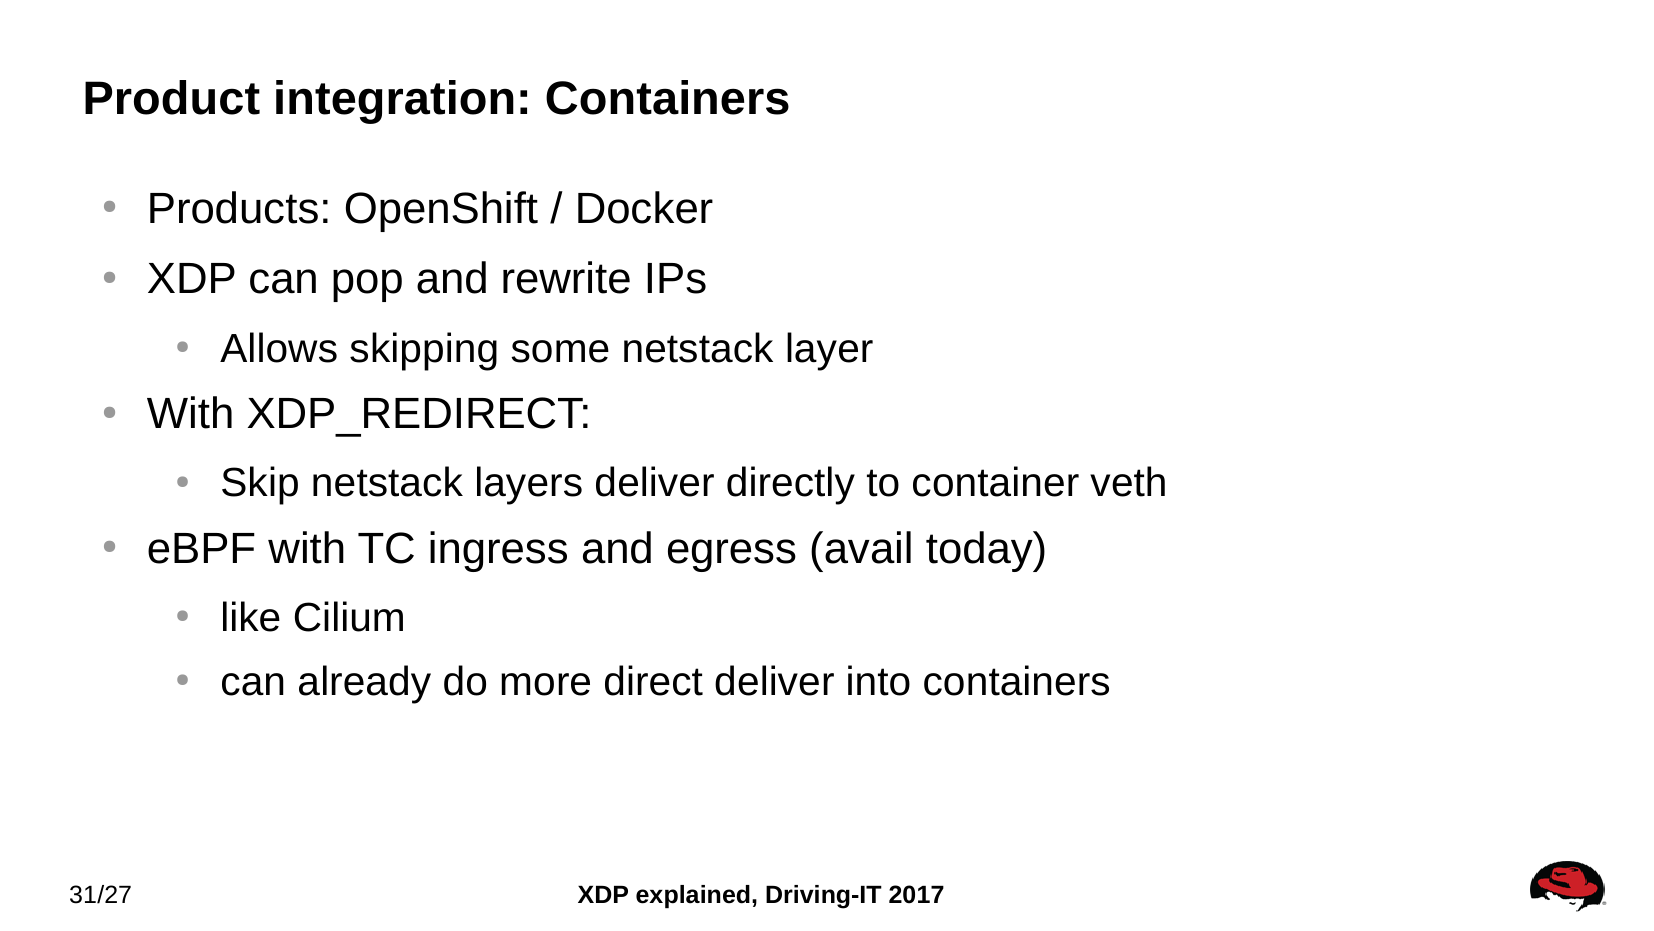

# Product integration: Containers
Products: OpenShift / Docker
XDP can pop and rewrite IPs
Allows skipping some netstack layer
With XDP_REDIRECT:
Skip netstack layers deliver directly to container veth
eBPF with TC ingress and egress (avail today)
like Cilium
can already do more direct deliver into containers